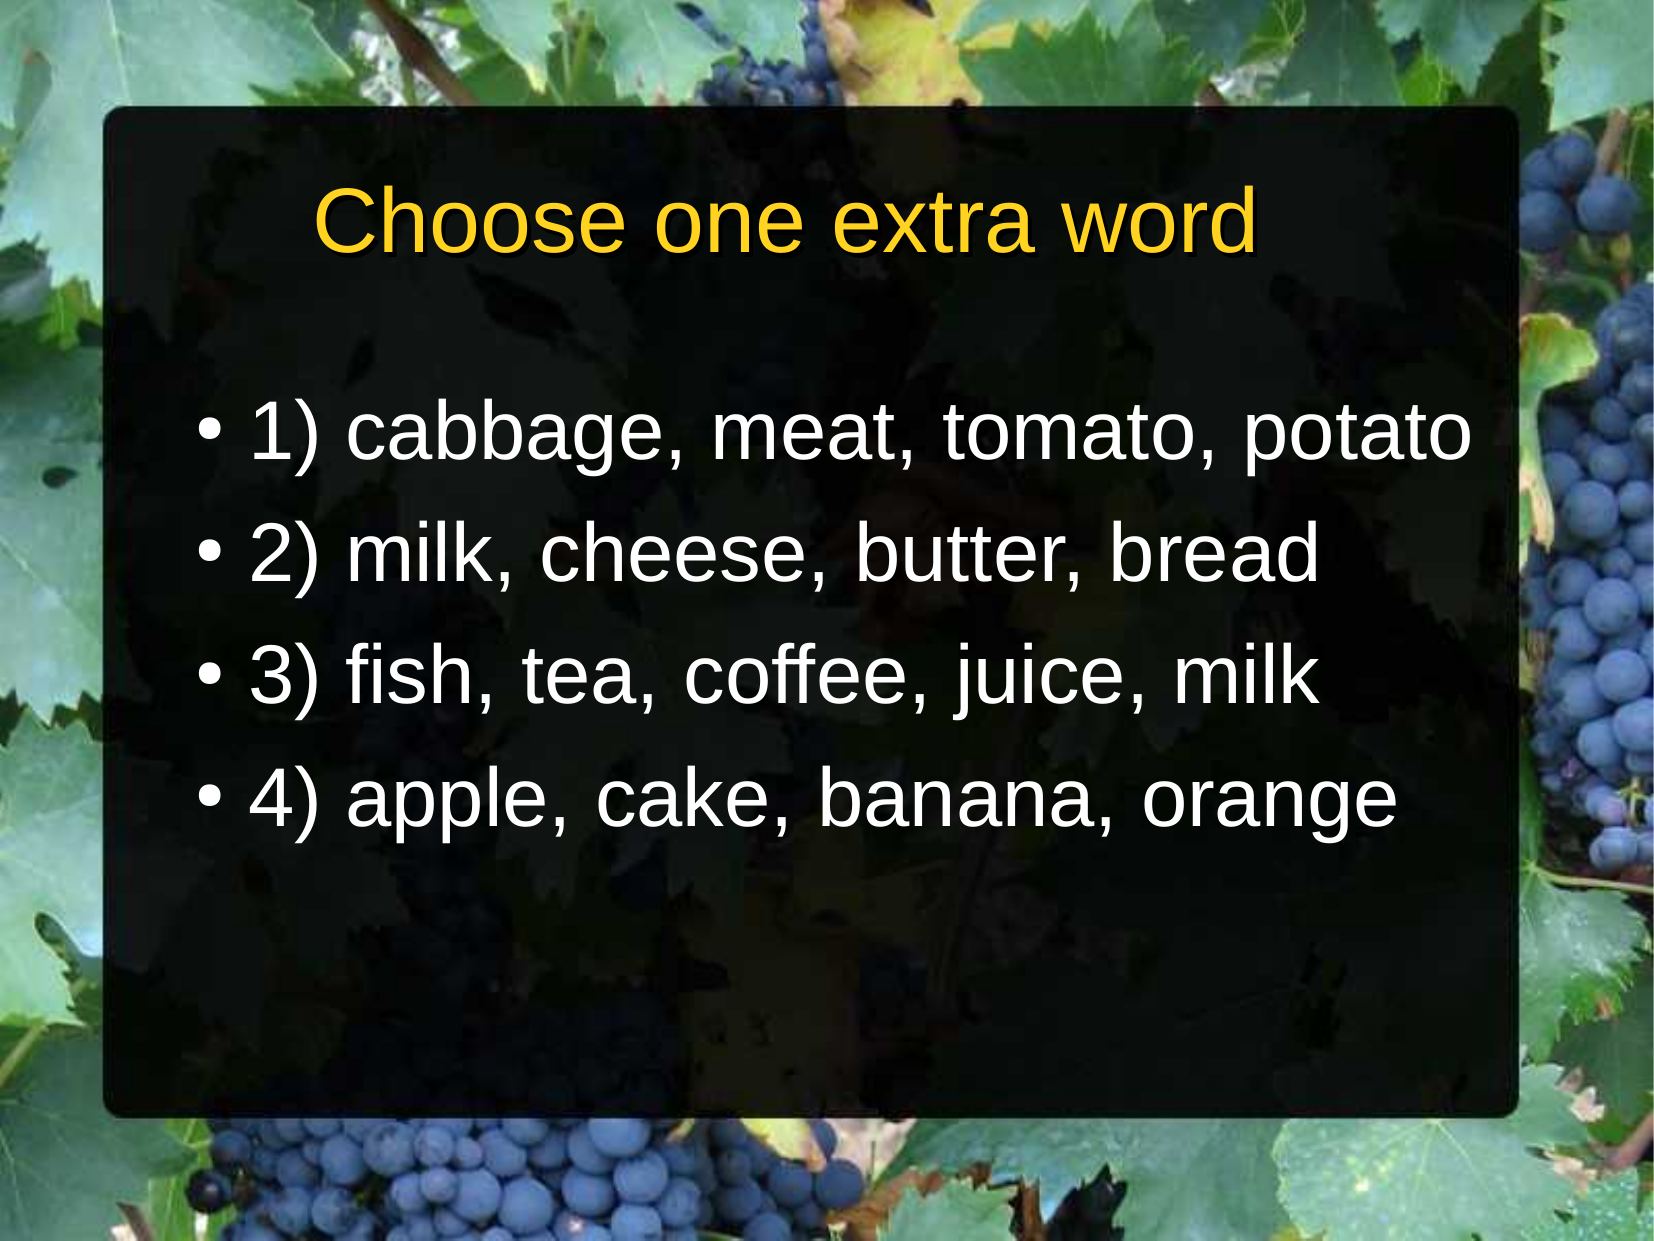

# Choose one extra word
1) cabbage, meat, tomato, potato
2) milk, cheese, butter, bread
3) fish, tea, coffee, juice, milk
4) apple, cake, banana, orange